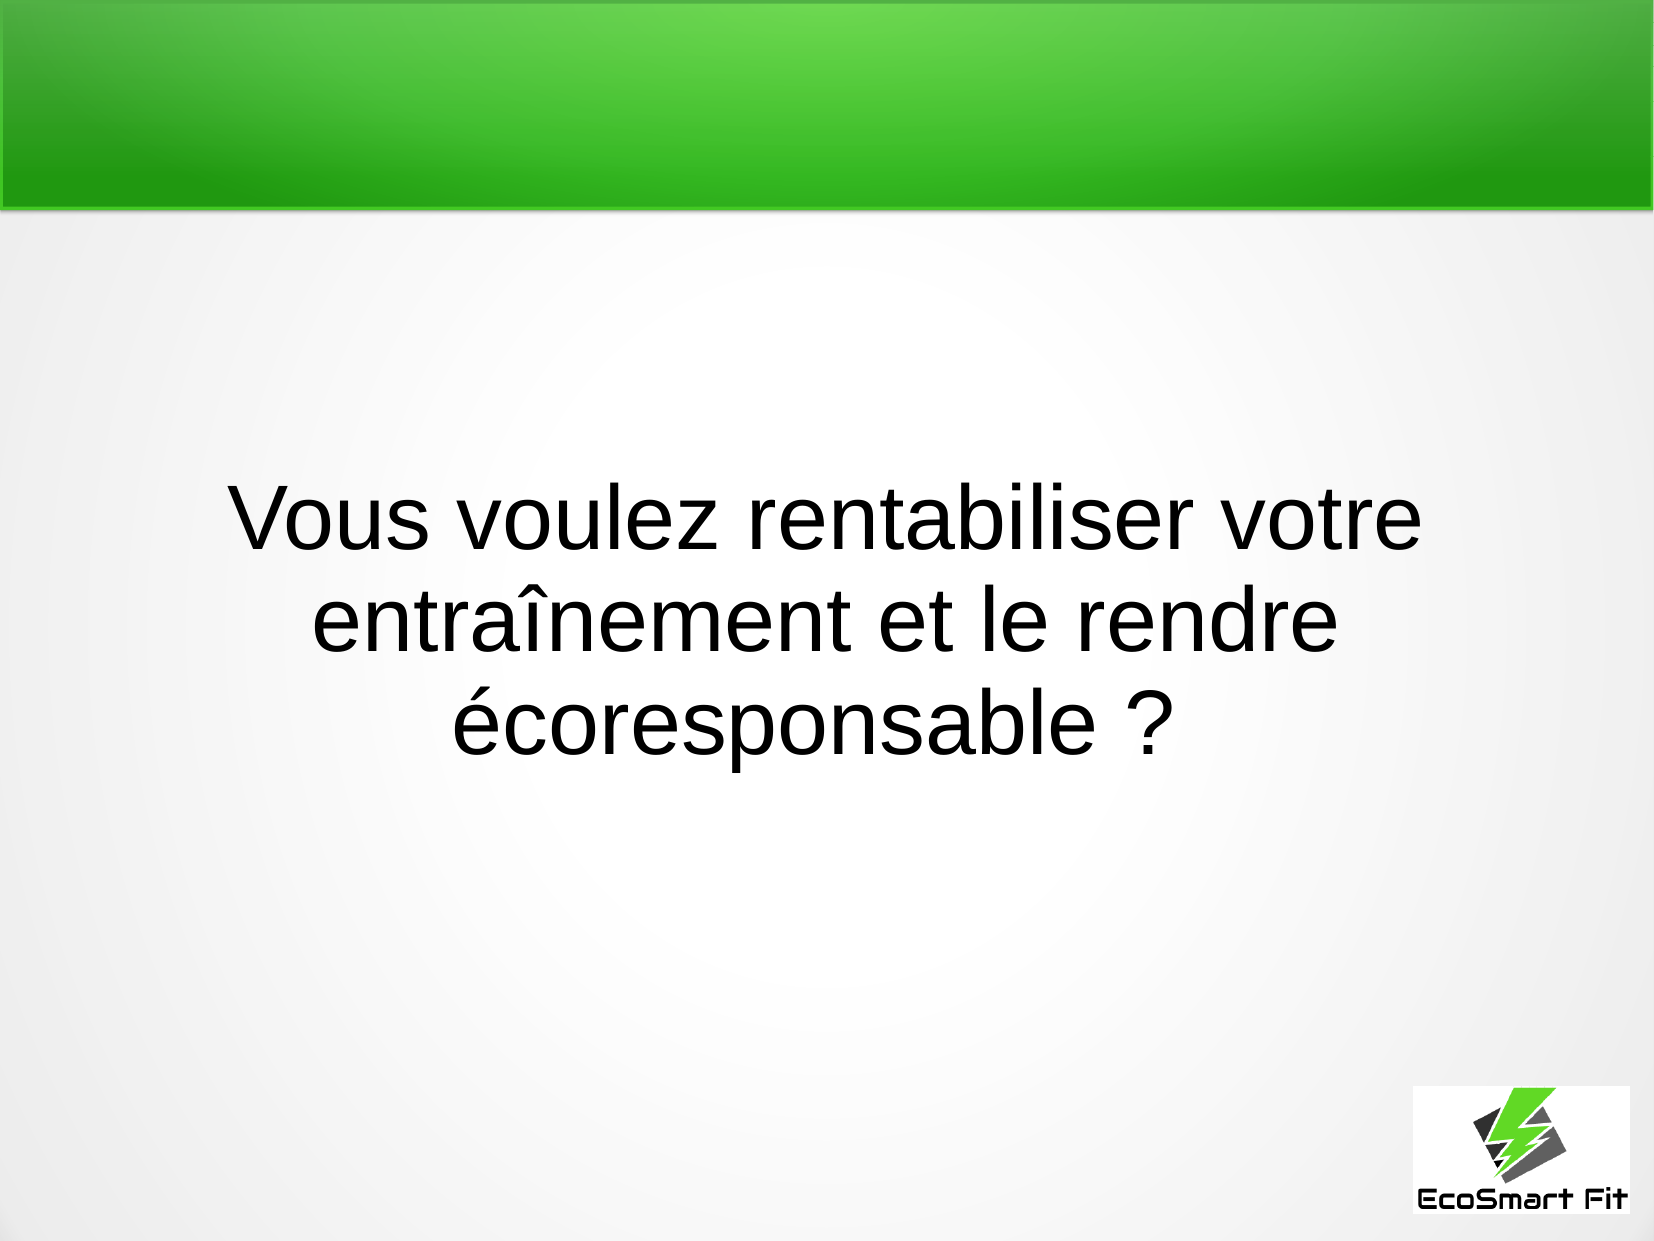

# Vous voulez rentabiliser votre entraînement et le rendre écoresponsable ?